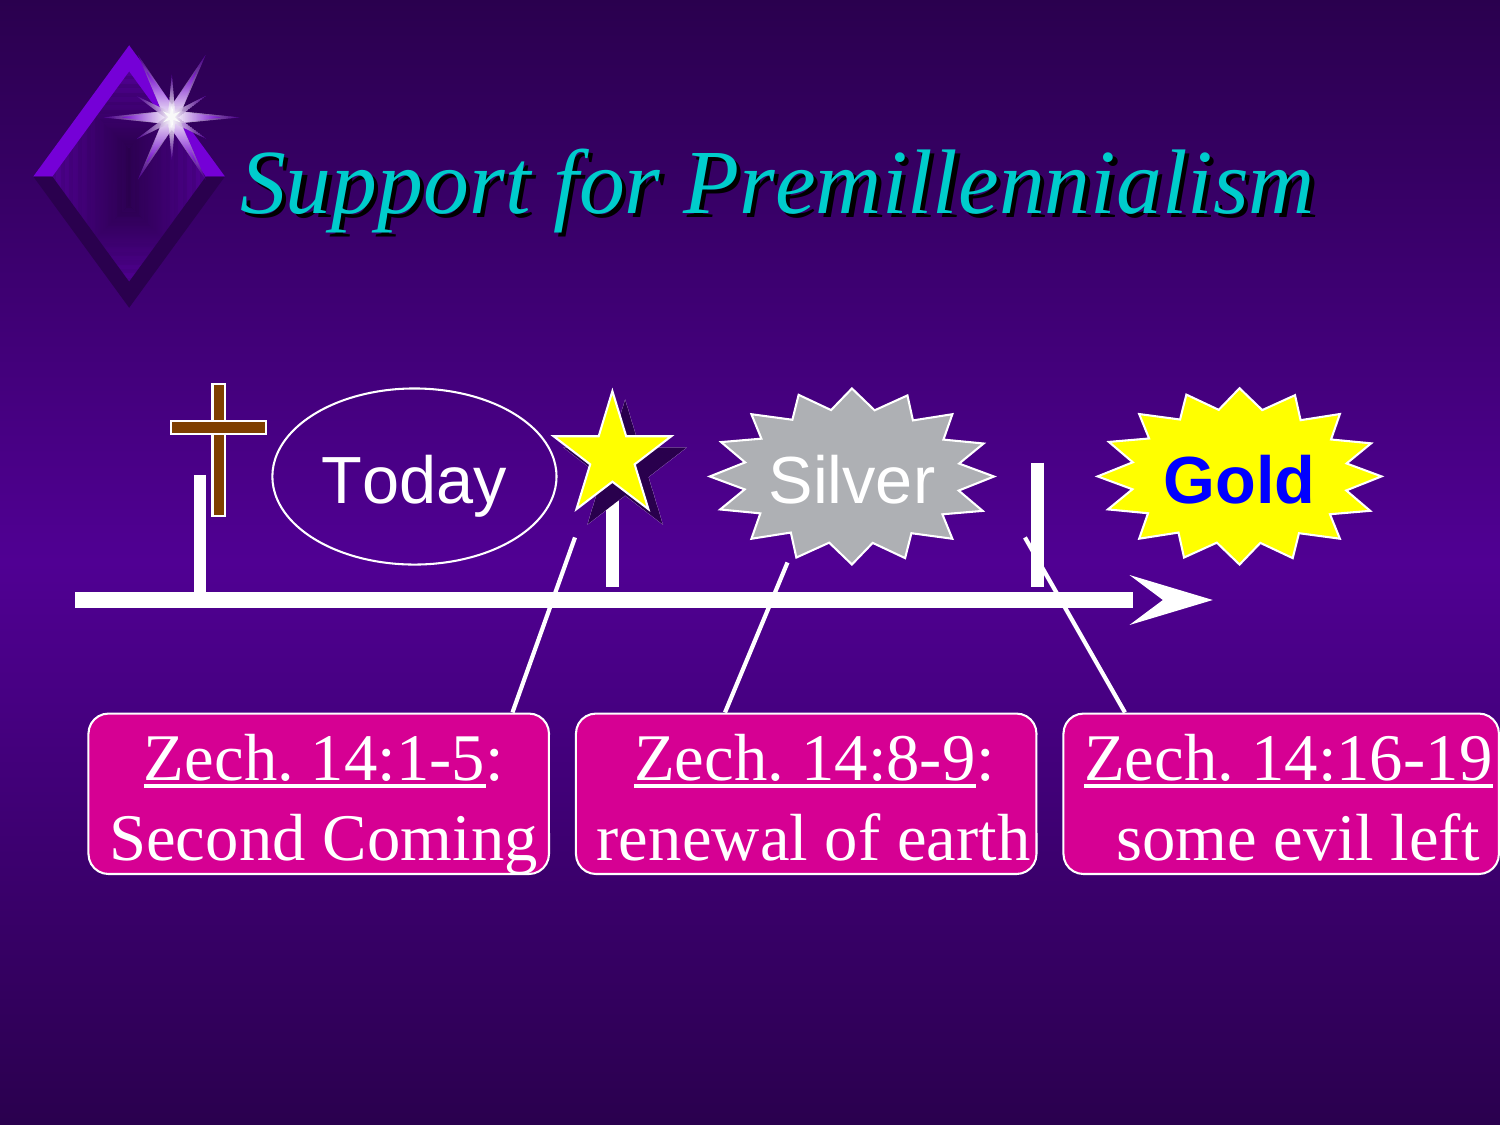

# Support for Premillennialism
Gold
Today
Silver
Zech. 14:1-5:
Second Coming
Zech. 14:16-19:
some evil left
Zech. 14:8-9:
renewal of earth